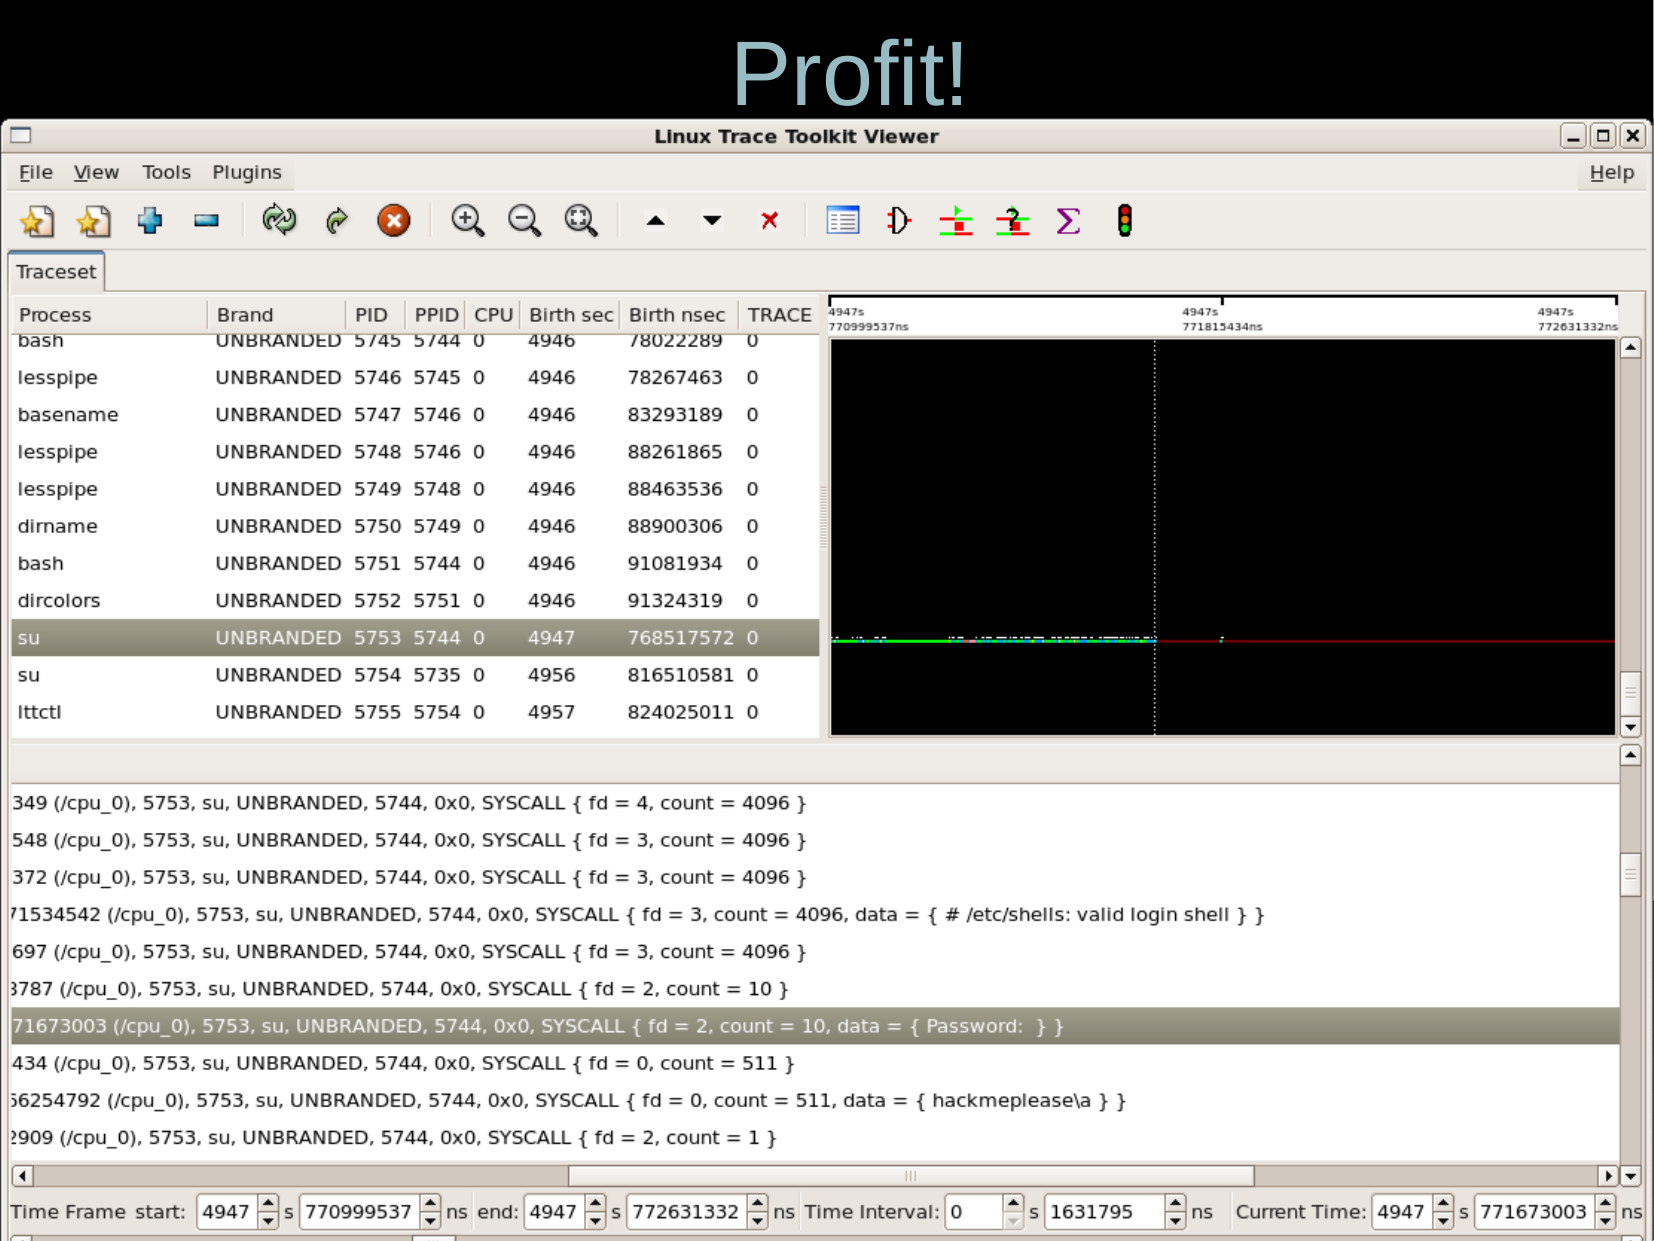

# Profit!
Mathieu Desnoyers, Recon 2006
31